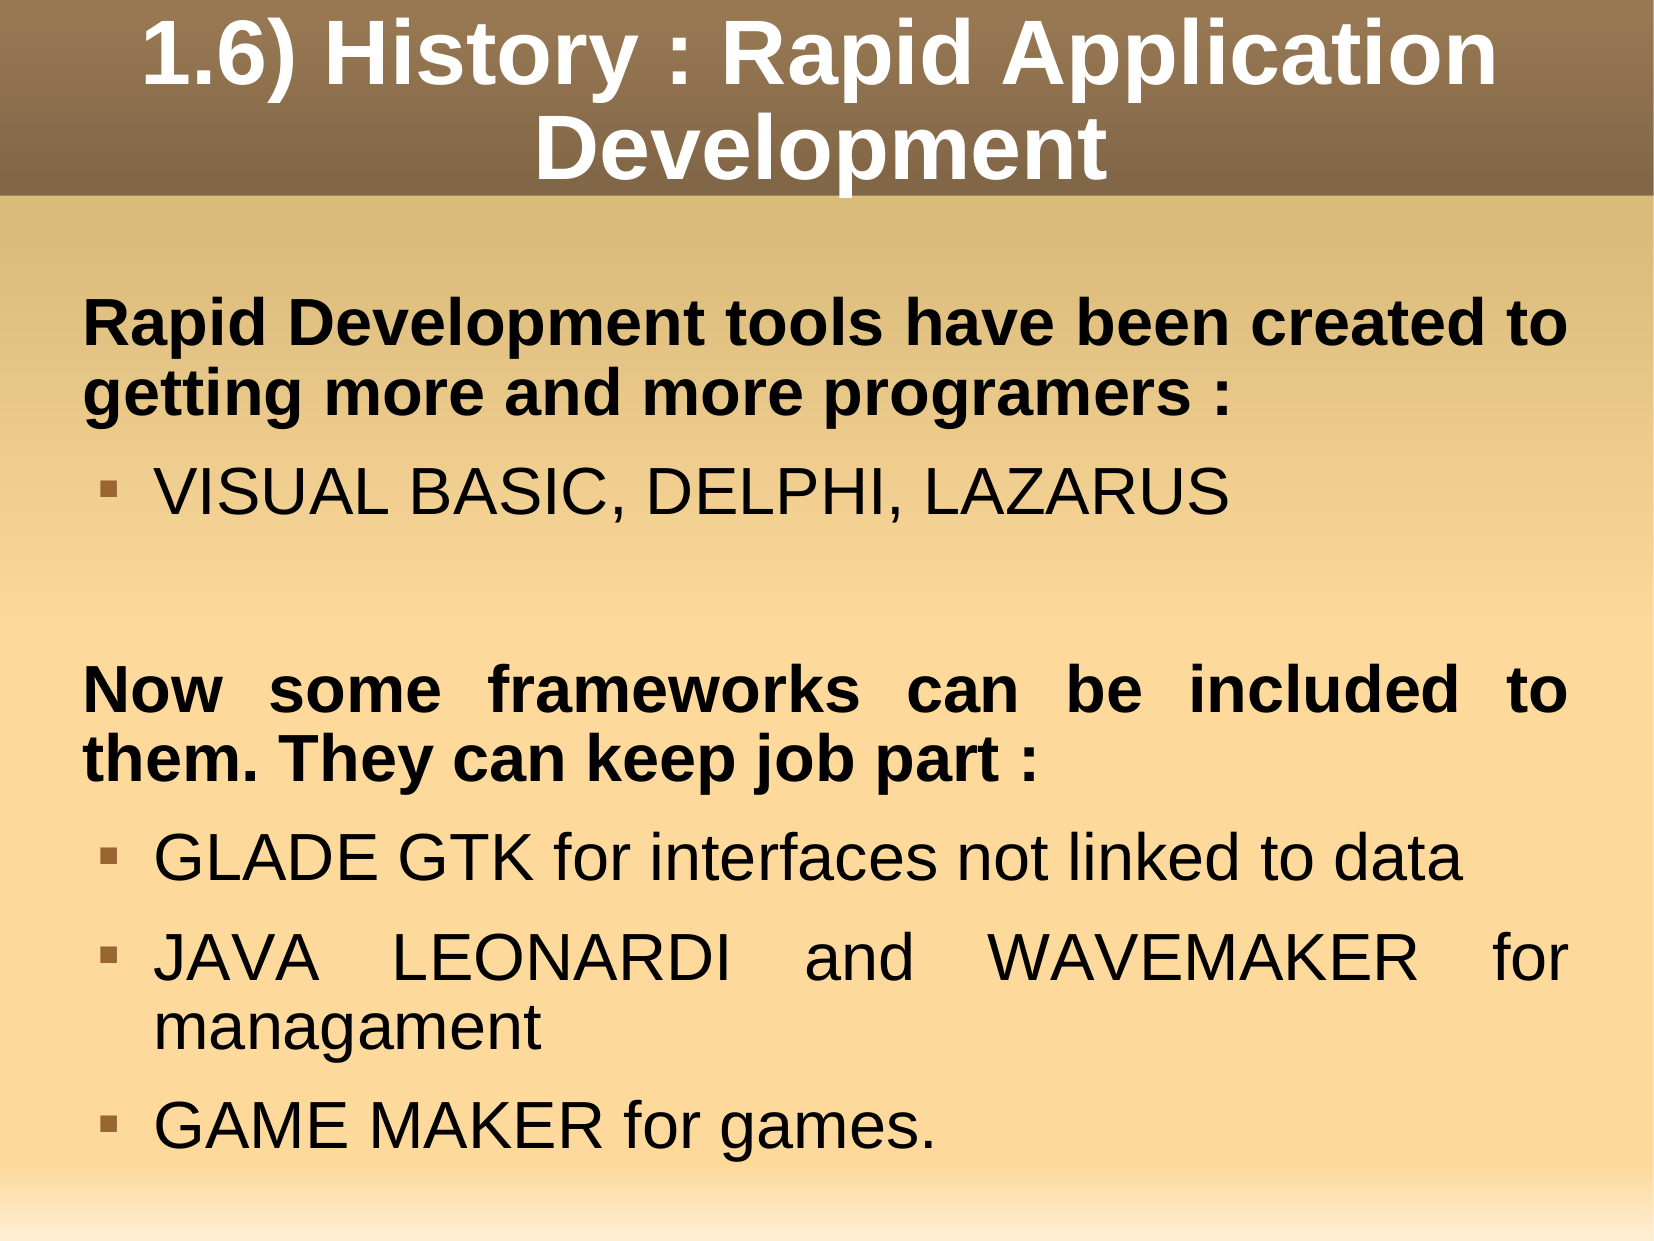

# 1.6) History : Rapid Application Development
Rapid Development tools have been created to getting more and more programers :
VISUAL BASIC, DELPHI, LAZARUS
Now some frameworks can be included to them. They can keep job part :
GLADE GTK for interfaces not linked to data
JAVA LEONARDI and WAVEMAKER for managament
GAME MAKER for games.